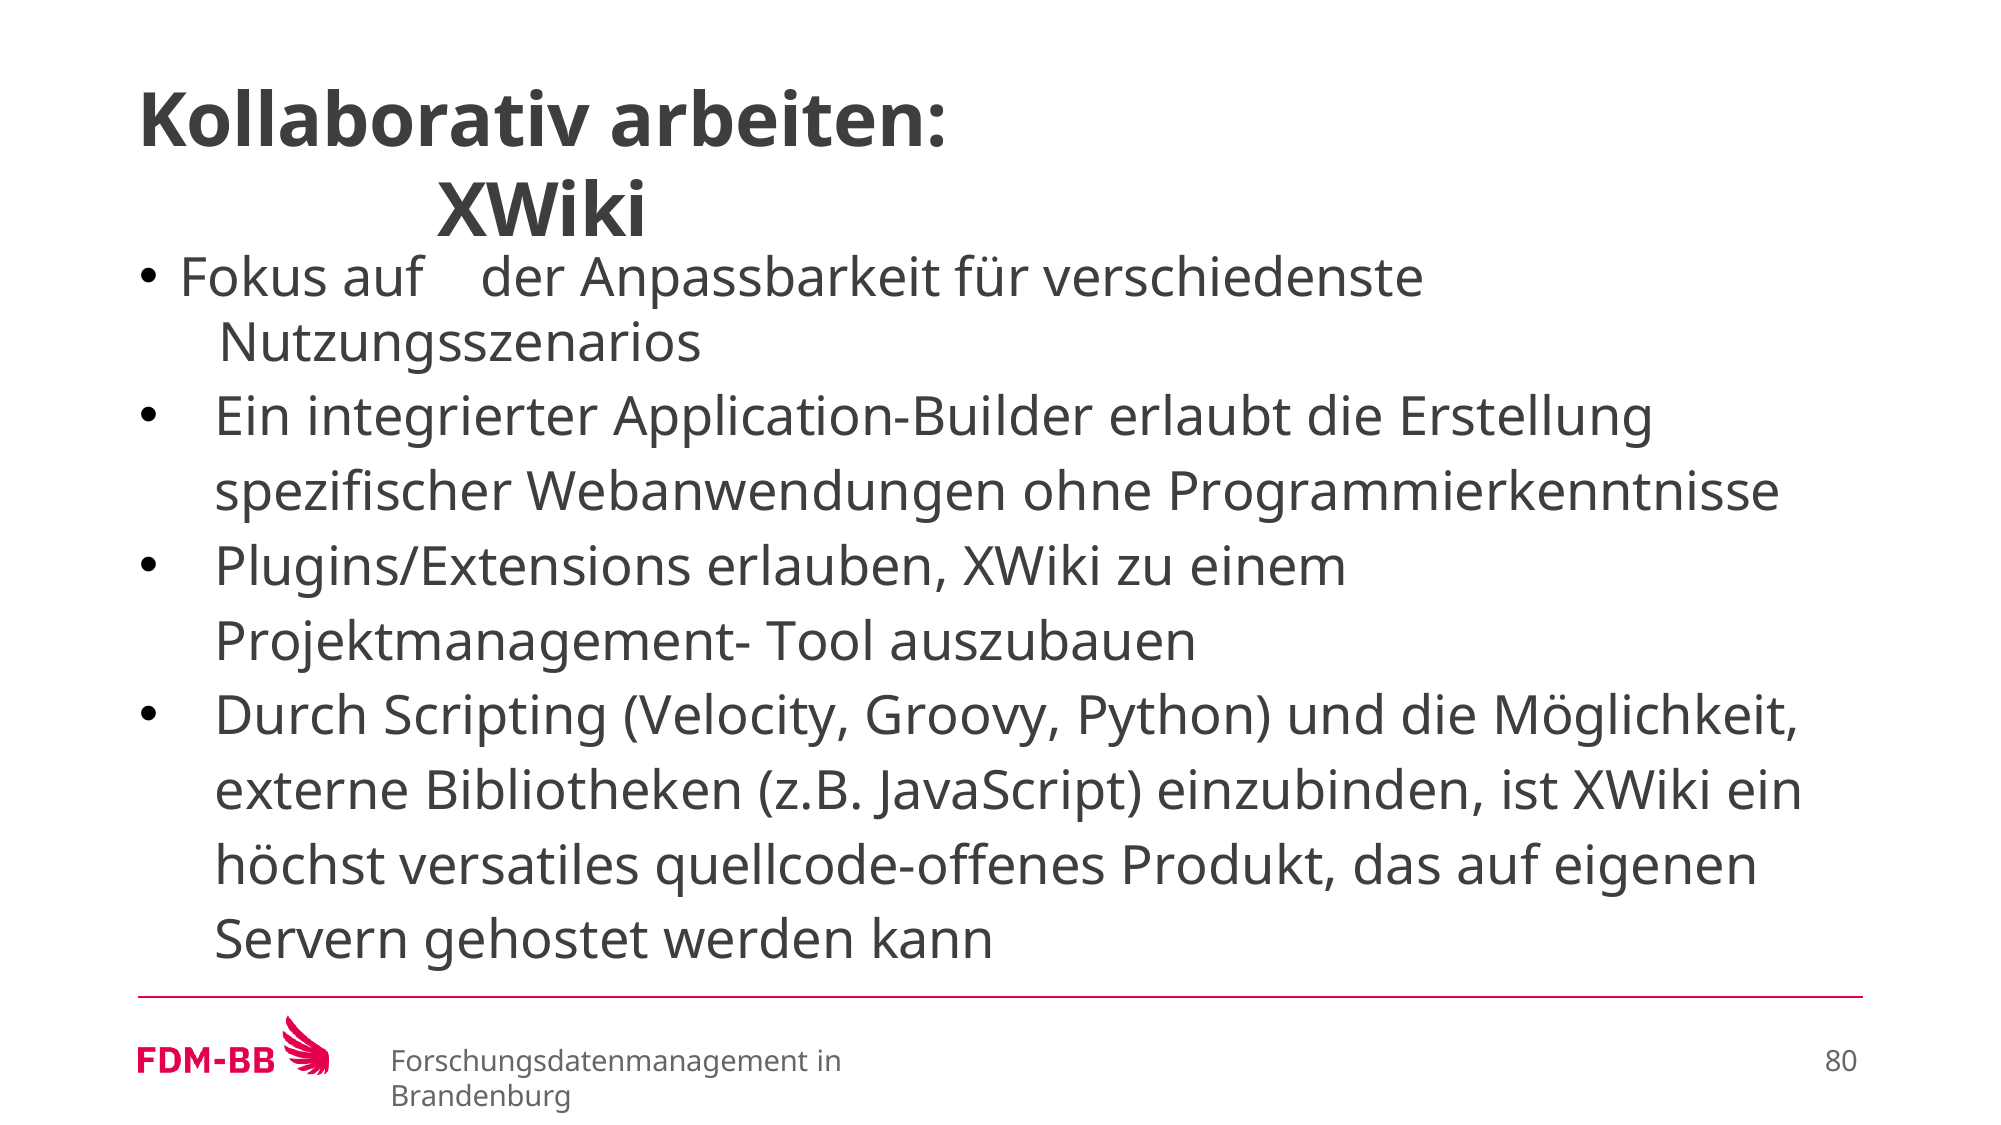

# Kollaborativ arbeiten: XWiki
Fokus auf	der Anpassbarkeit für verschiedenste Nutzungsszenarios
	Ein integrierter Application-Builder erlaubt die Erstellung spezifischer Webanwendungen ohne Programmierkenntnisse
	Plugins/Extensions erlauben, XWiki zu einem Projektmanagement- Tool auszubauen
	Durch Scripting (Velocity, Groovy, Python) und die Möglichkeit, externe Bibliotheken (z.B. JavaScript) einzubinden, ist XWiki ein höchst versatiles quellcode-offenes Produkt, das auf eigenen Servern gehostet werden kann
Forschungsdatenmanagement in Brandenburg
80